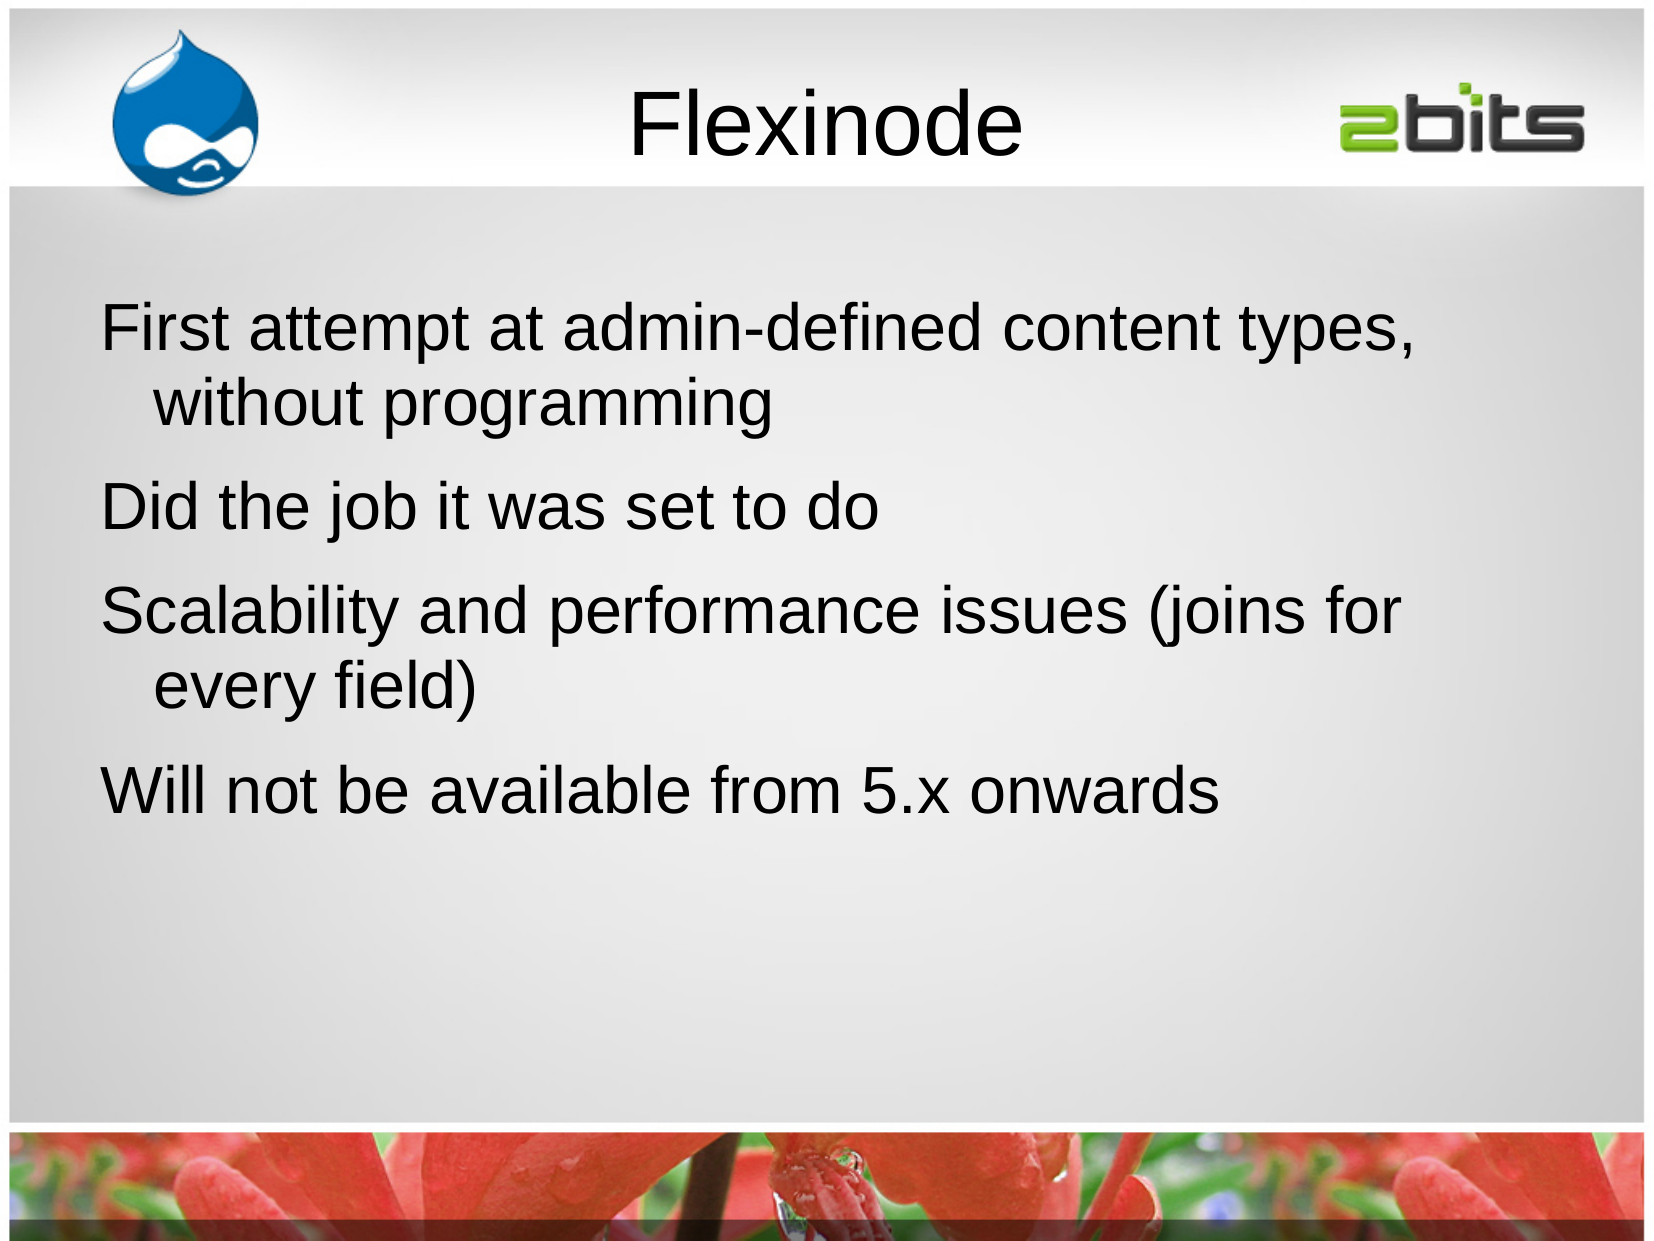

# Flexinode
First attempt at admin-defined content types, without programming
Did the job it was set to do
Scalability and performance issues (joins for every field)
Will not be available from 5.x onwards